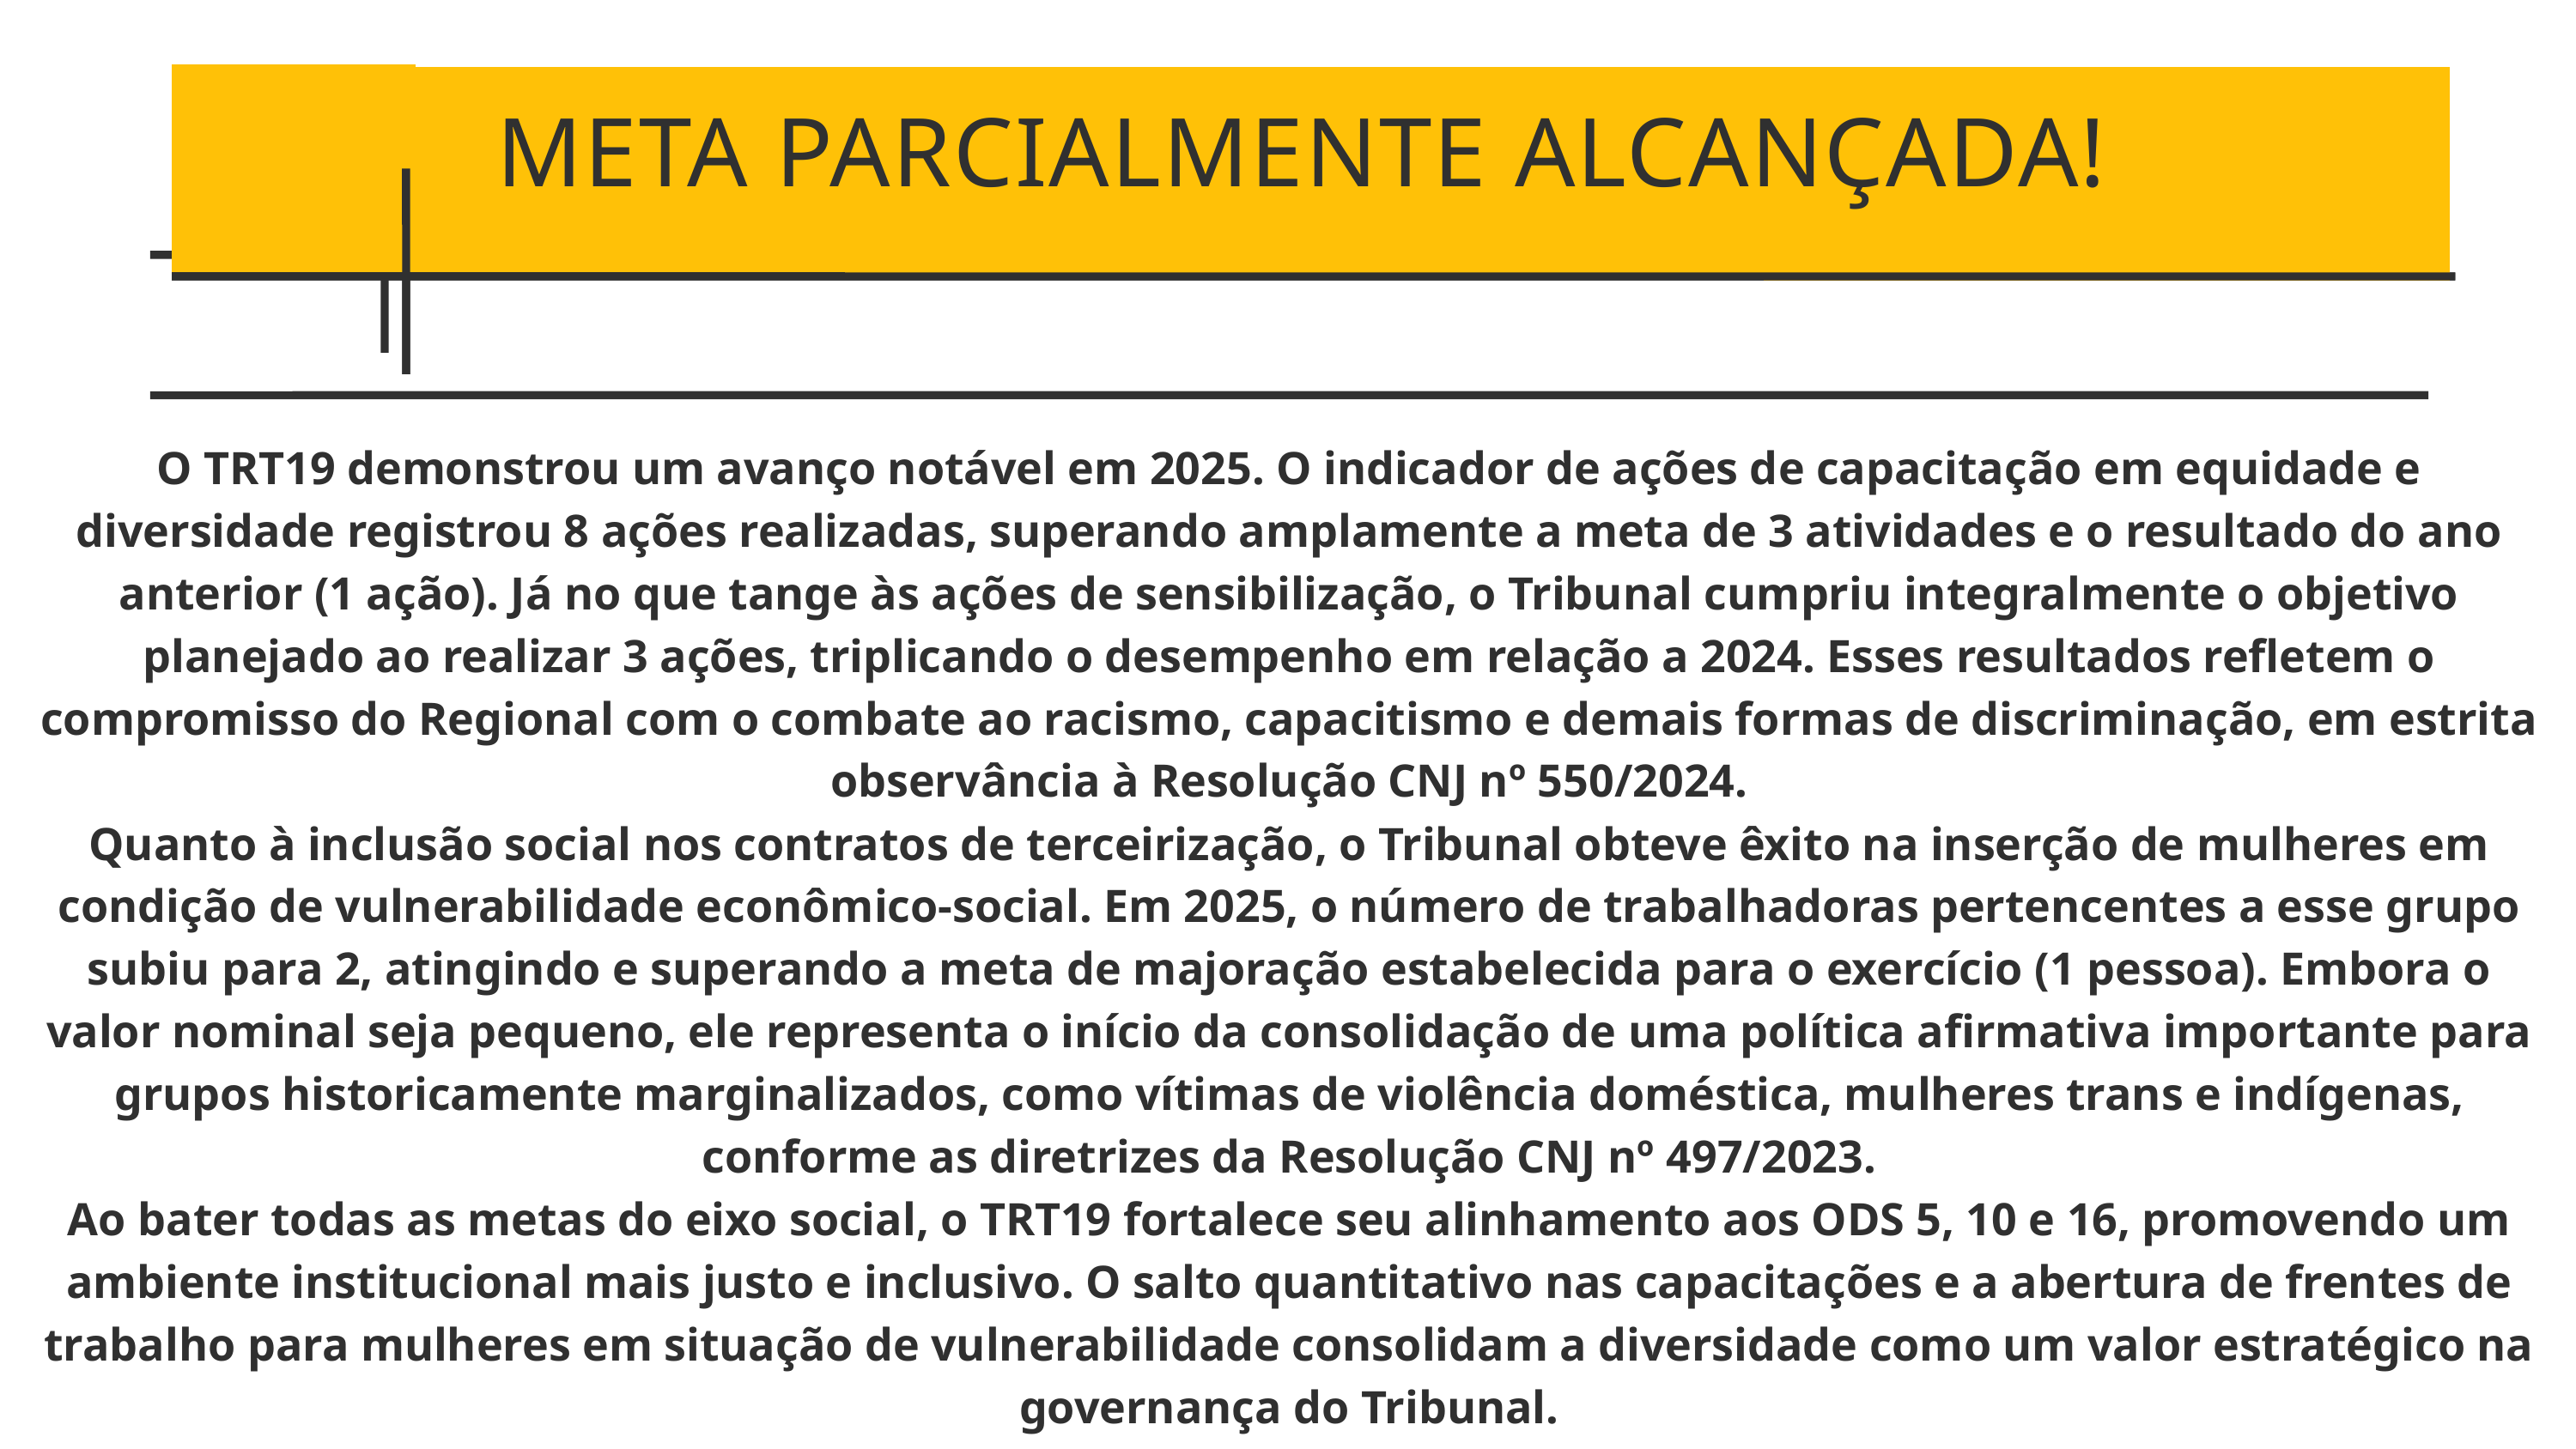

META ALCANÇADA!
META PARCIALMENTE ALCANÇADA!
O TRT19 demonstrou um avanço notável em 2025. O indicador de ações de capacitação em equidade e diversidade registrou 8 ações realizadas, superando amplamente a meta de 3 atividades e o resultado do ano anterior (1 ação). Já no que tange às ações de sensibilização, o Tribunal cumpriu integralmente o objetivo planejado ao realizar 3 ações, triplicando o desempenho em relação a 2024. Esses resultados refletem o compromisso do Regional com o combate ao racismo, capacitismo e demais formas de discriminação, em estrita observância à Resolução CNJ nº 550/2024.
Quanto à inclusão social nos contratos de terceirização, o Tribunal obteve êxito na inserção de mulheres em condição de vulnerabilidade econômico-social. Em 2025, o número de trabalhadoras pertencentes a esse grupo subiu para 2, atingindo e superando a meta de majoração estabelecida para o exercício (1 pessoa). Embora o valor nominal seja pequeno, ele representa o início da consolidação de uma política afirmativa importante para grupos historicamente marginalizados, como vítimas de violência doméstica, mulheres trans e indígenas, conforme as diretrizes da Resolução CNJ nº 497/2023.
Ao bater todas as metas do eixo social, o TRT19 fortalece seu alinhamento aos ODS 5, 10 e 16, promovendo um ambiente institucional mais justo e inclusivo. O salto quantitativo nas capacitações e a abertura de frentes de trabalho para mulheres em situação de vulnerabilidade consolidam a diversidade como um valor estratégico na governança do Tribunal.